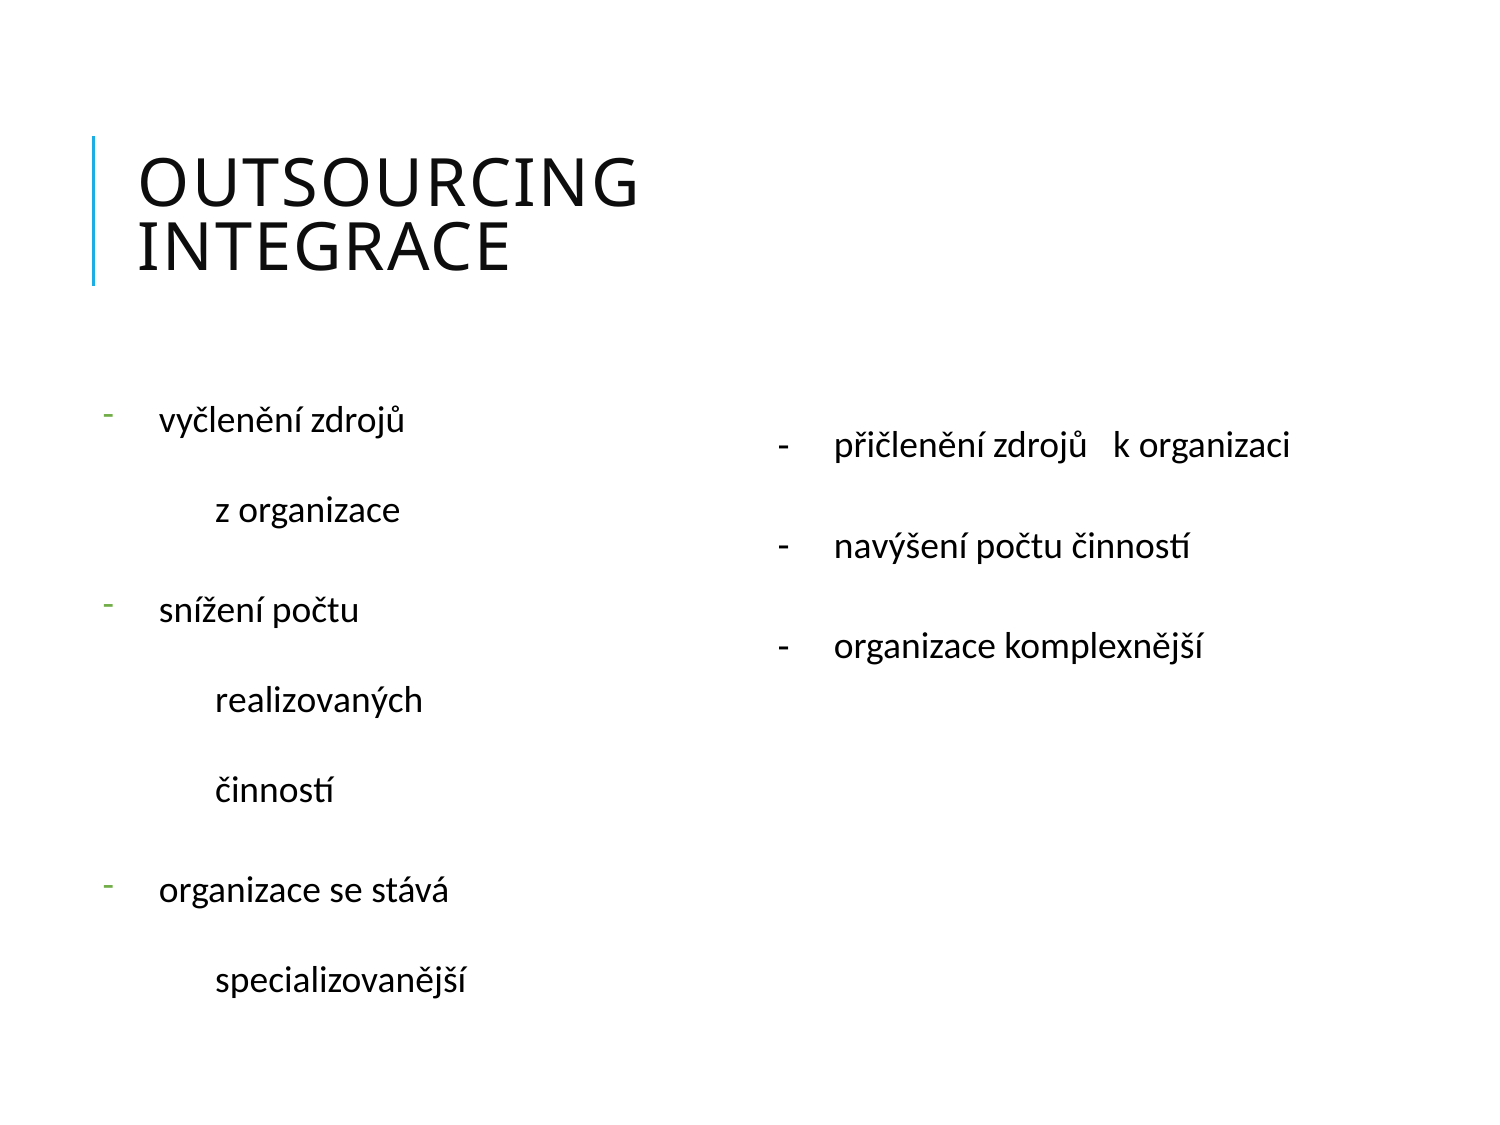

# Outsourcing Integrace
vyčlenění zdrojů z organizace
snížení počtu realizovaných činností
organizace se stává specializovanější
přičlenění zdrojů k organizaci
navýšení počtu činností
organizace komplexnější